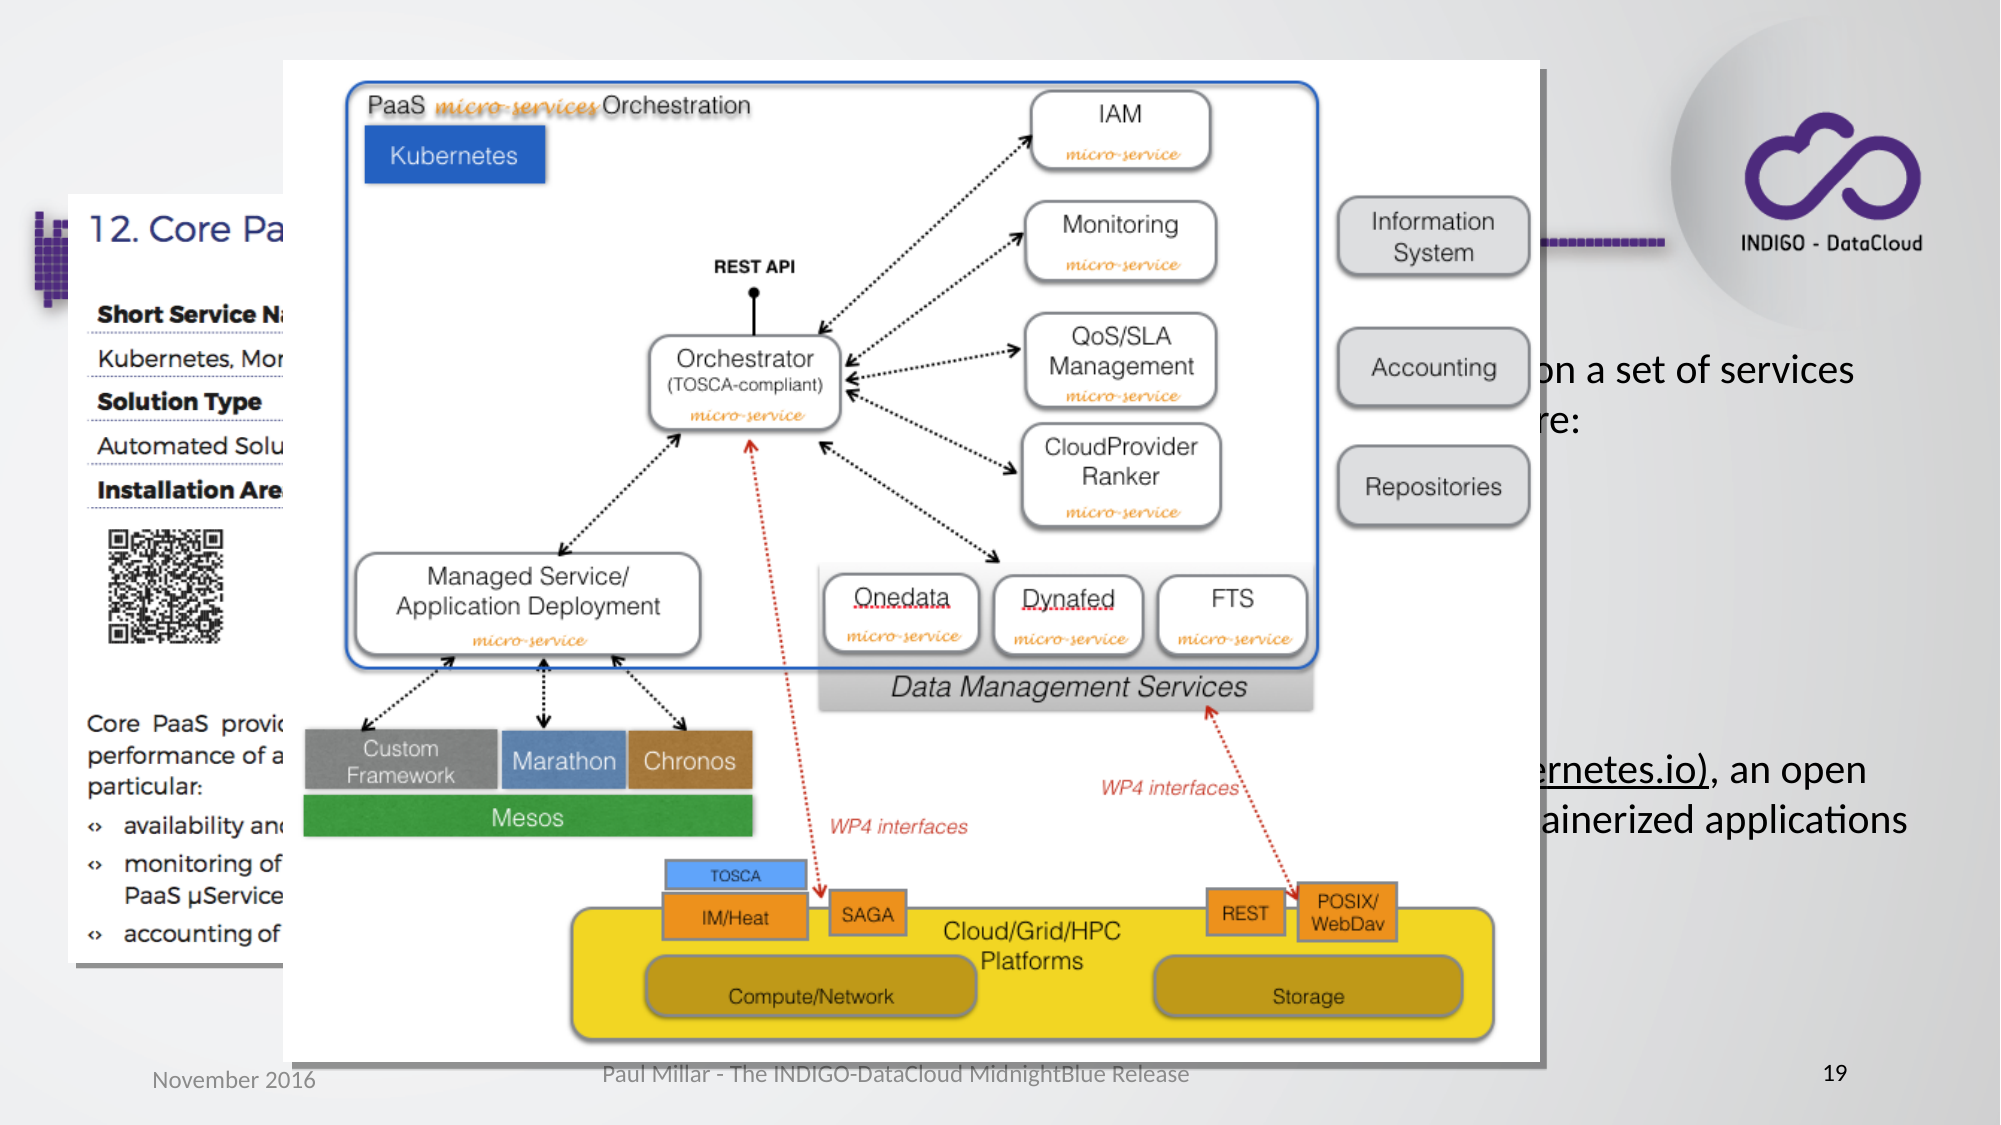

The INDIGO PaaS core is built upon a set of services (exposing REST interfaces) that are:
Deployed
Scaled
Managed
Upgraded
Monitored
Self-healed
through Kubernetes (http://kubernetes.io), an open source system for managing containerized applications across multiple hosts in a cluster.
Paul Millar - The INDIGO-DataCloud MidnightBlue Release
November 2016